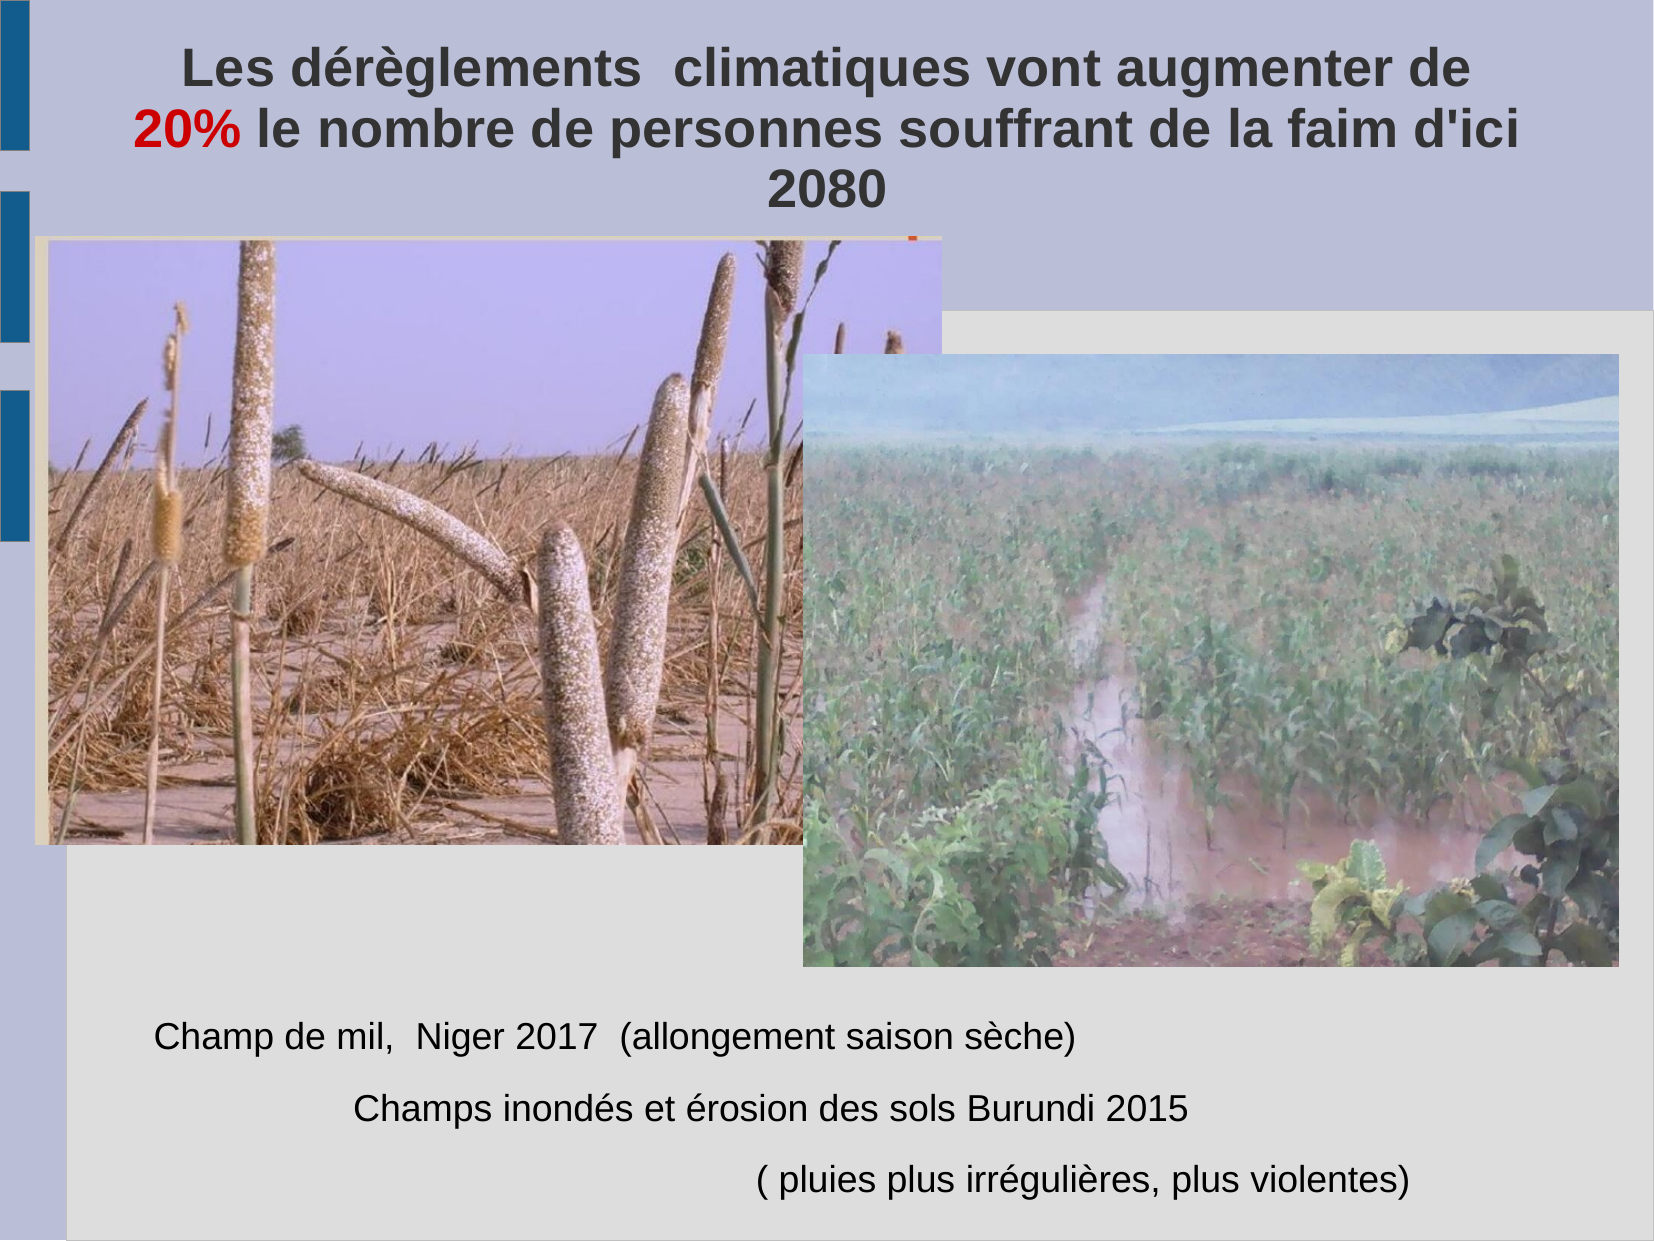

# Les dérèglements climatiques vont augmenter de 20% le nombre de personnes souffrant de la faim d'ici 2080
Champ de mil, Niger 2017 (allongement saison sèche)
 Champs inondés et érosion des sols Burundi 2015
( pluies plus irrégulières, plus violentes)